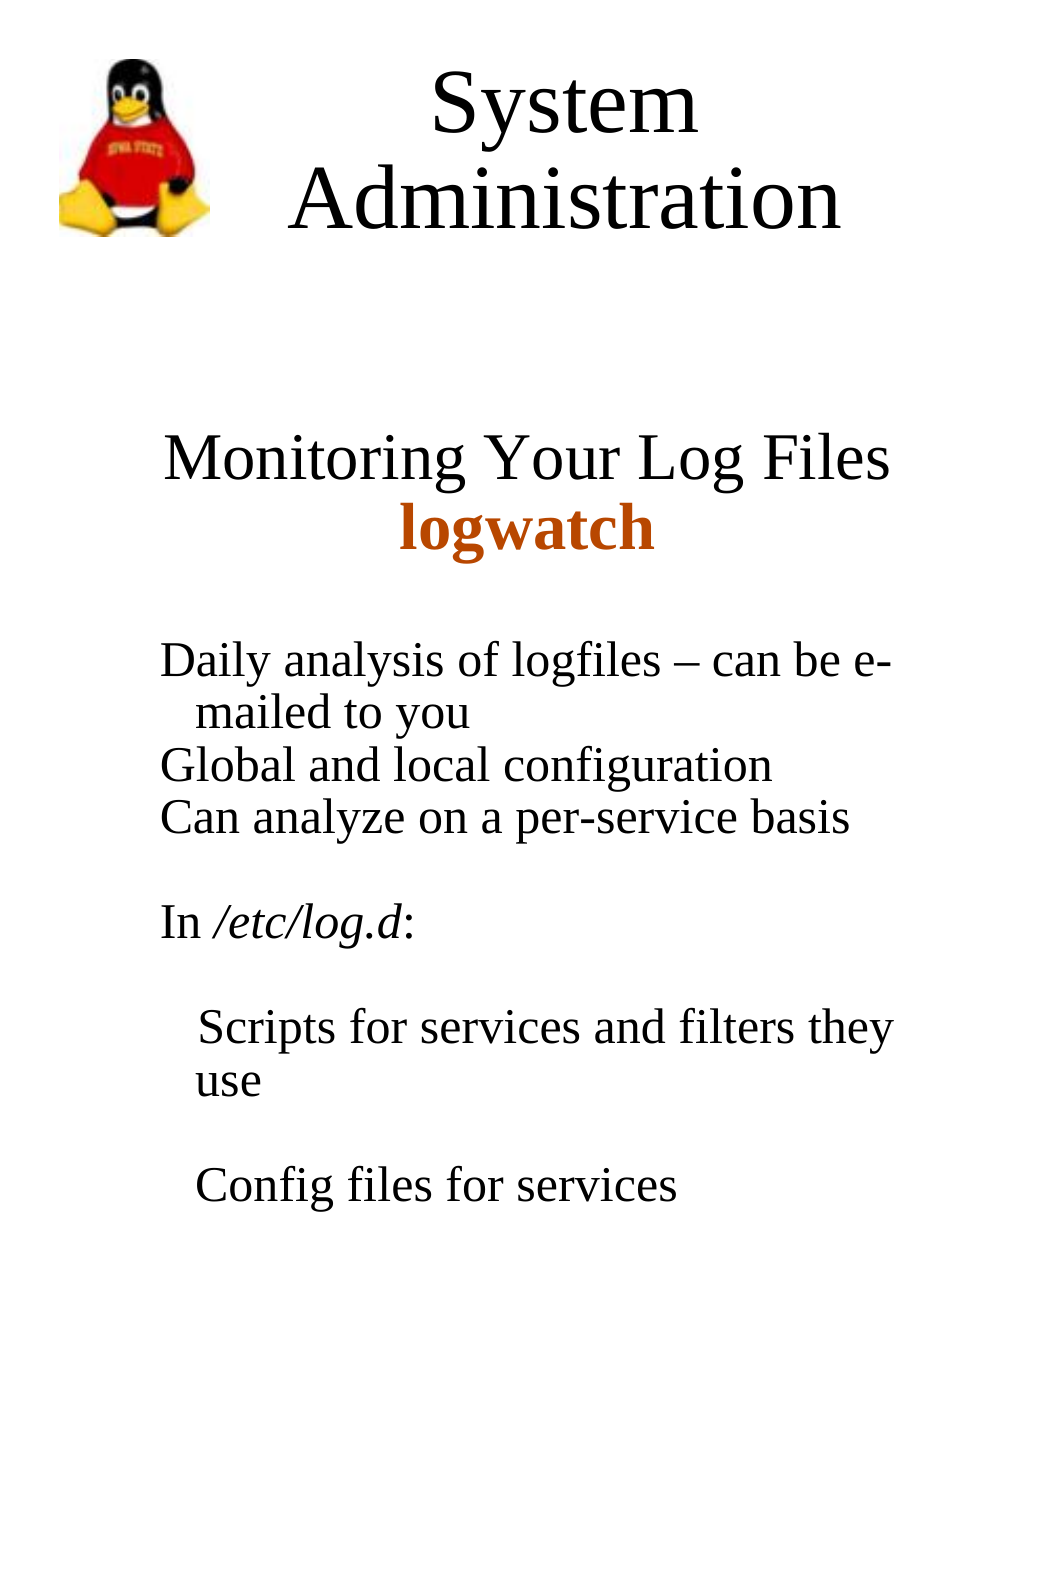

# System Administration
Monitoring Your Log Files
logwatch
Daily analysis of logfiles – can be e-mailed to you
Global and local configuration
Can analyze on a per-service basis
In /etc/log.d:
 Scripts for services and filters they use
	Config files for services